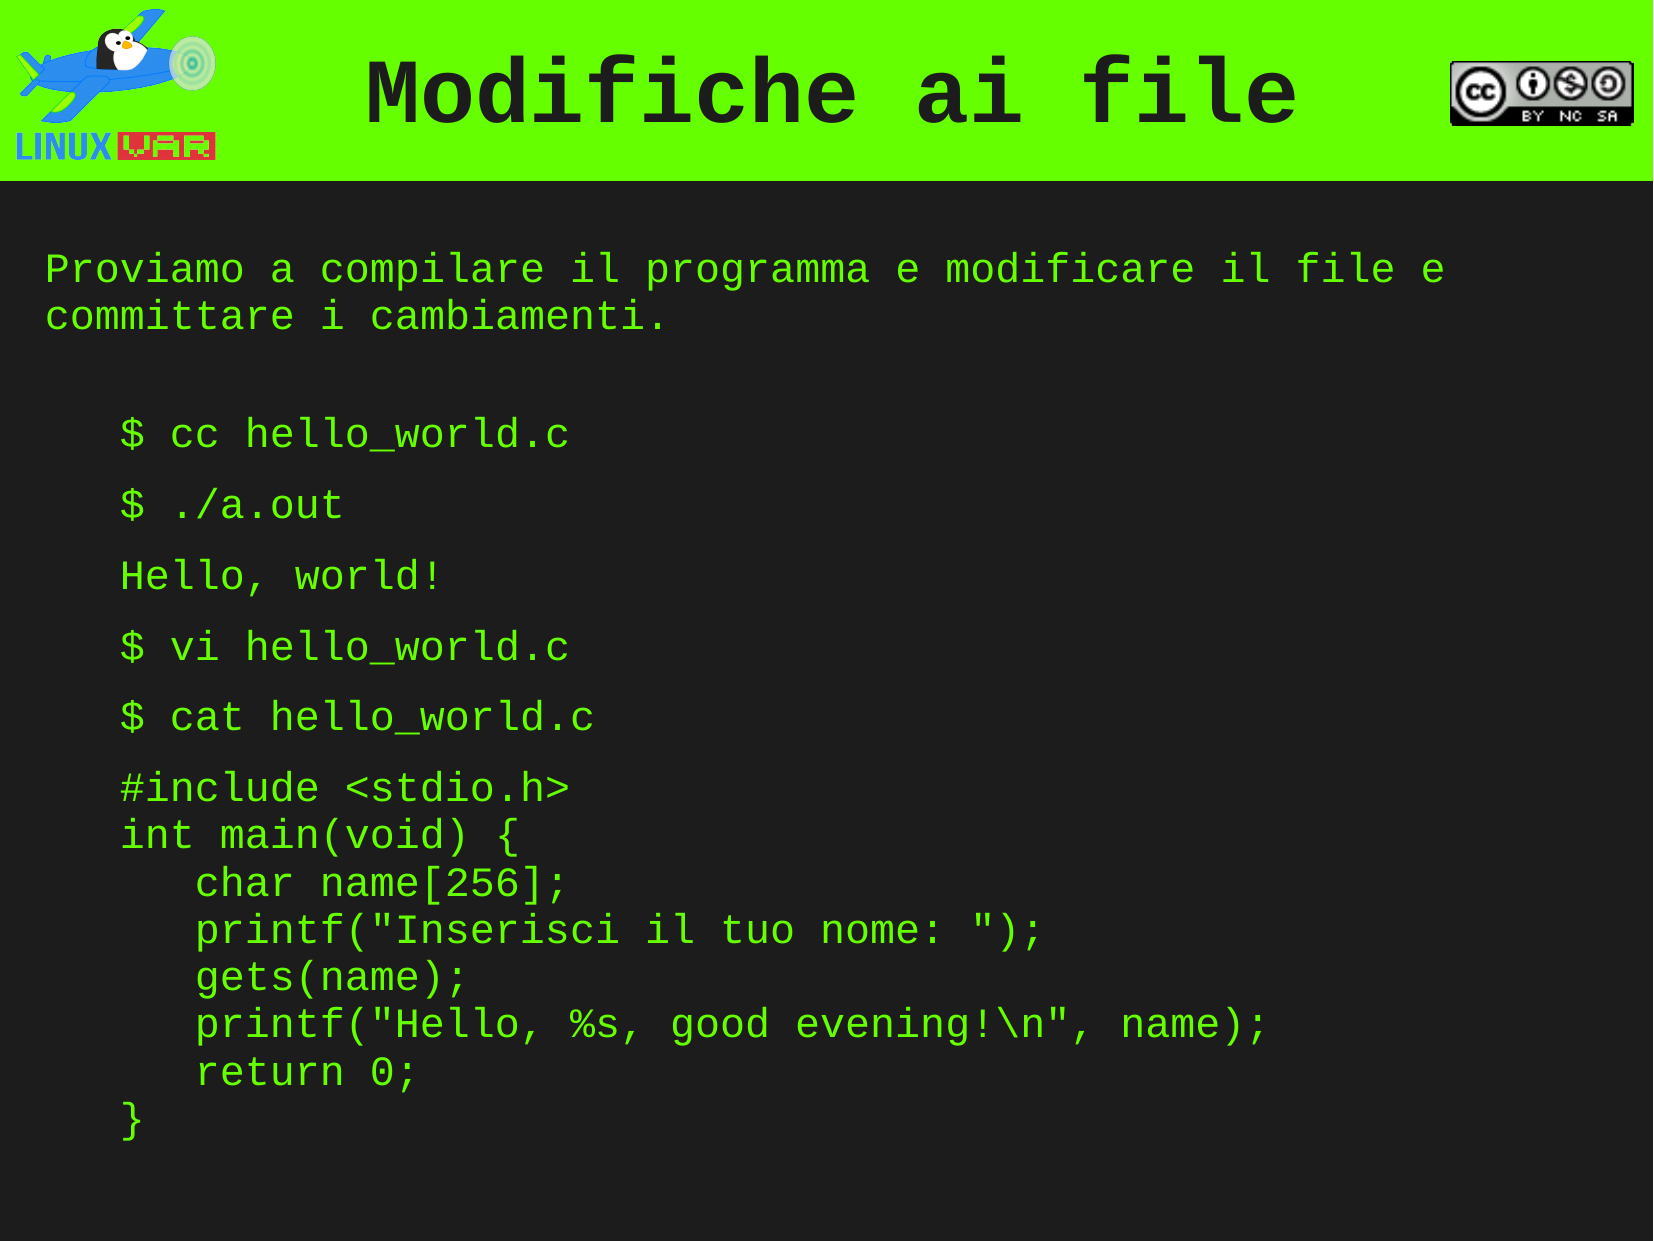

Modifiche ai file
Proviamo a compilare il programma e modificare il file e committare i cambiamenti.
	$ cc hello_world.c
	$ ./a.out
	Hello, world!
	$ vi hello_world.c
	$ cat hello_world.c
	#include <stdio.h>
	int main(void) {
 		char name[256];
 		printf("Inserisci il tuo nome: ");
 		gets(name);
 		printf("Hello, %s, good evening!\n", name);
 		return 0;
	}